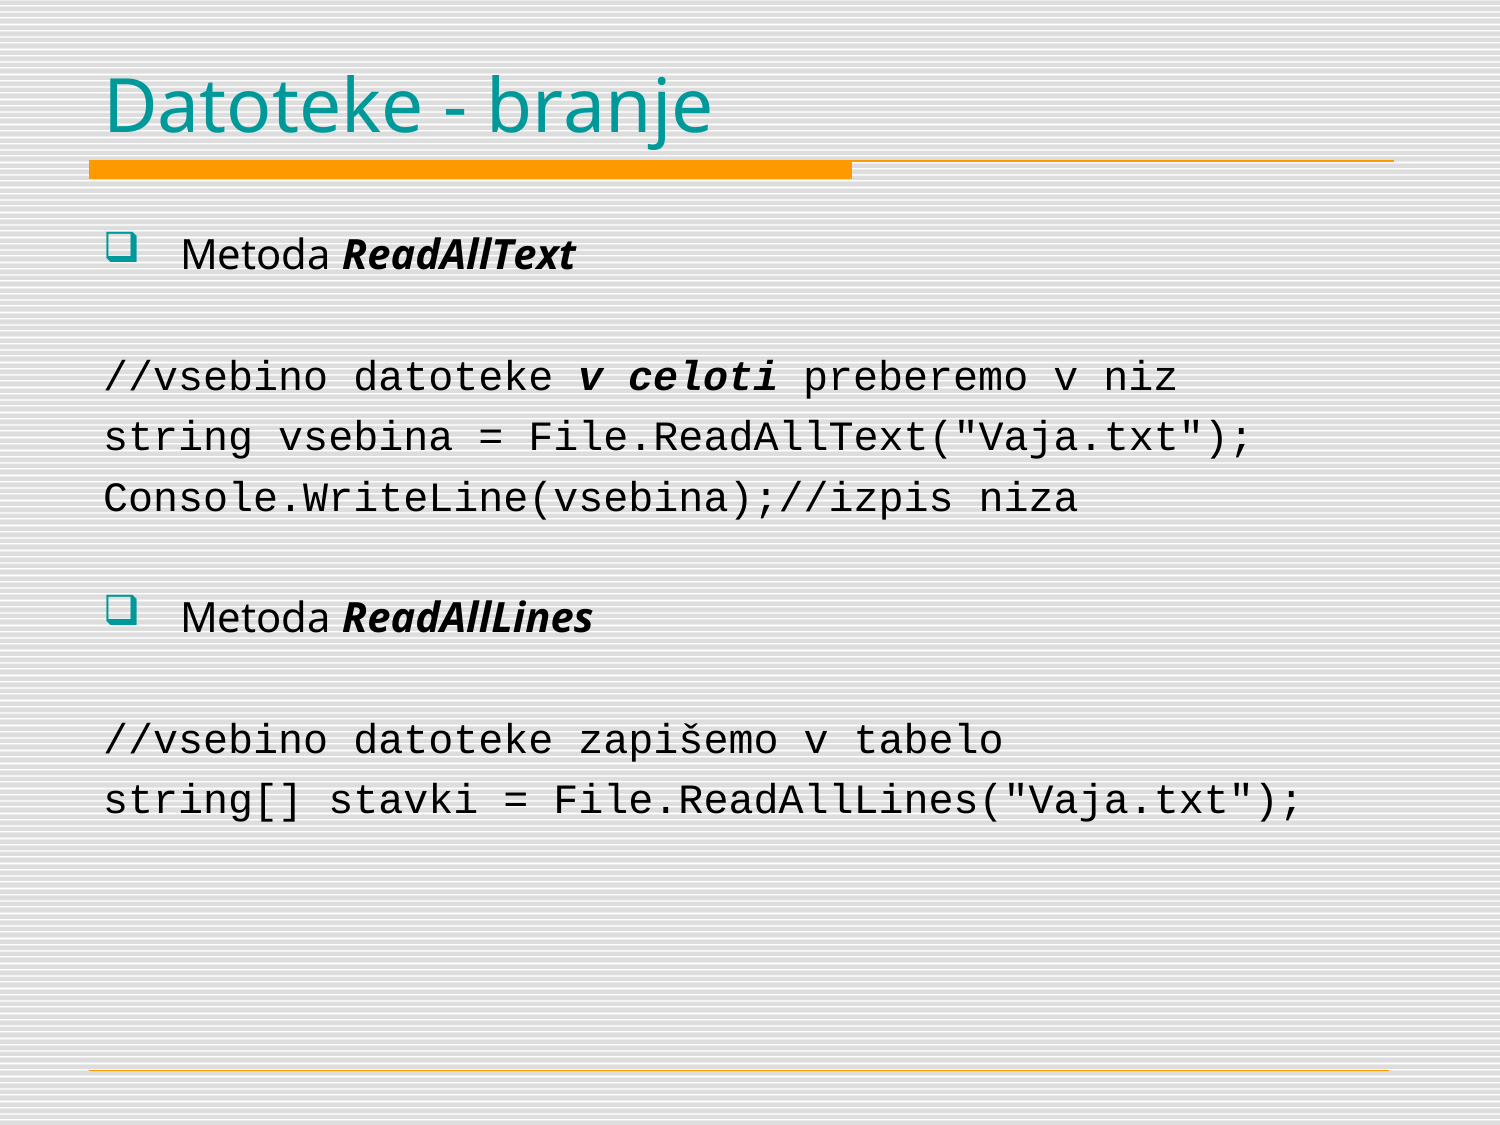

# Datoteke - branje
Metoda ReadAllText
//vsebino datoteke v celoti preberemo v niz
string vsebina = File.ReadAllText("Vaja.txt");
Console.WriteLine(vsebina);//izpis niza
Metoda ReadAllLines
//vsebino datoteke zapišemo v tabelo
string[] stavki = File.ReadAllLines("Vaja.txt");